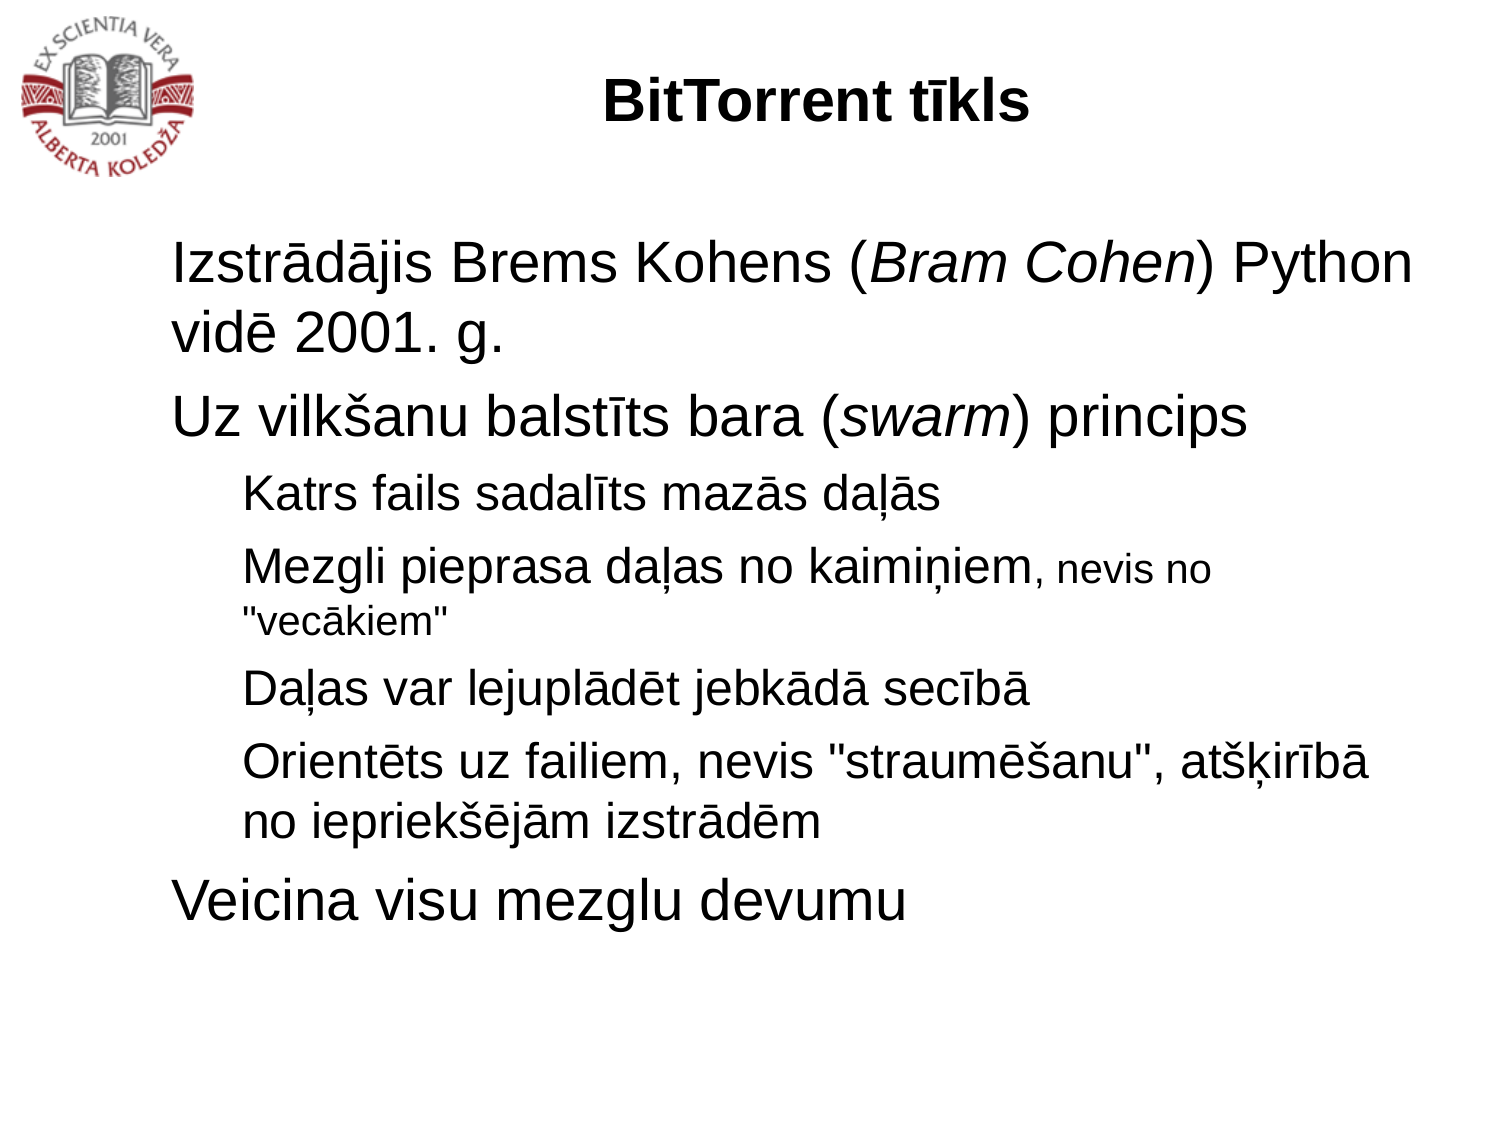

# BitTorrent tīkls
Izstrādājis Brems Kohens (Bram Cohen) Python vidē 2001. g.
Uz vilkšanu balstīts bara (swarm) princips
Katrs fails sadalīts mazās daļās
Mezgli pieprasa daļas no kaimiņiem, nevis no "vecākiem"
Daļas var lejuplādēt jebkādā secībā
Orientēts uz failiem, nevis "straumēšanu", atšķirībā no iepriekšējām izstrādēm
Veicina visu mezglu devumu